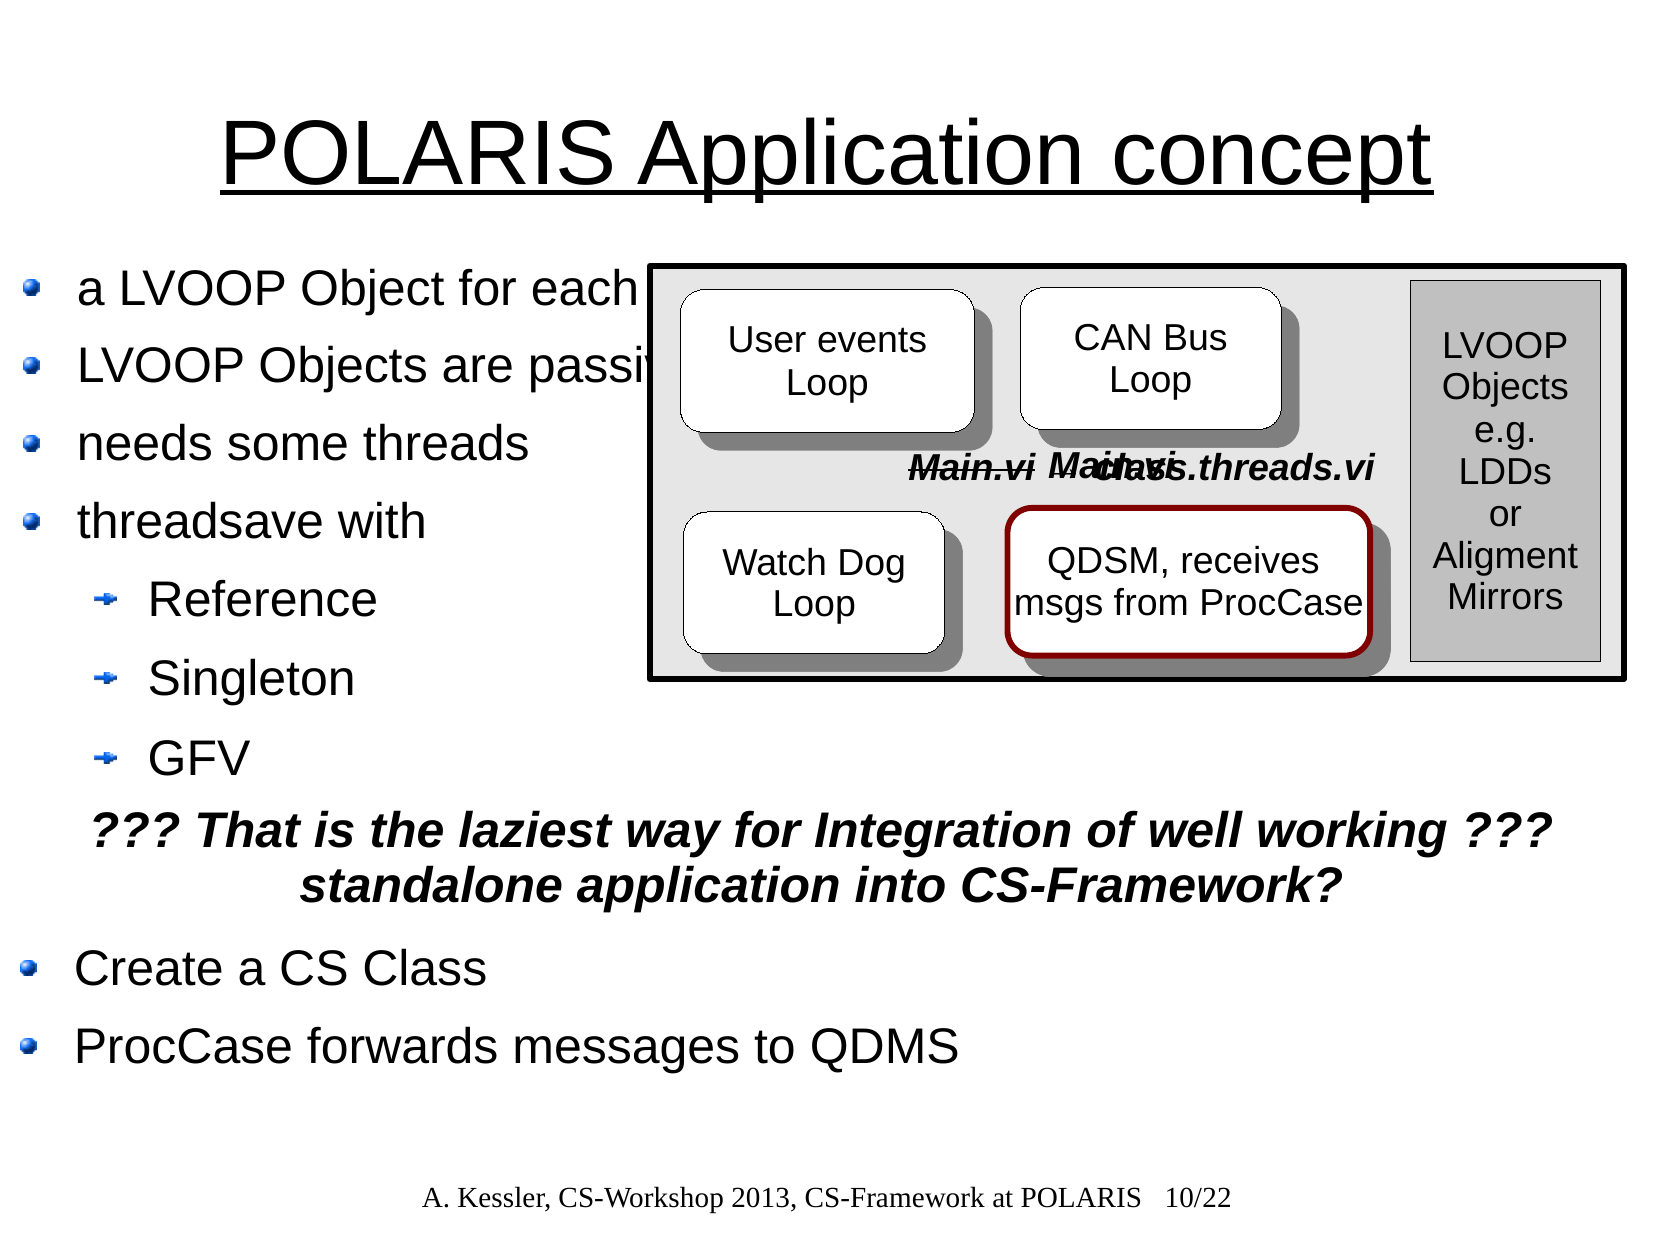

POLARIS Application concept
# a LVOOP Object for each device
LVOOP Objects are passiv
needs some threads
threadsave with
Reference
Singleton
GFV
CAN Bus
Loop
User events
Loop
Watch Dog
Loop
LVOOP
Objects
e.g.
LDDs
or
Aligment
Mirrors
Main.vi
Main.vi → class.threads.vi
QDSM, receives
msgs from ProcCase
??? That is the laziest way for Integration of well working ???standalone application into CS-Framework?
Create a CS Class
ProcCase forwards messages to QDMS
A. Kessler, CS-Workshop 2013, CS-Framework at POLARIS